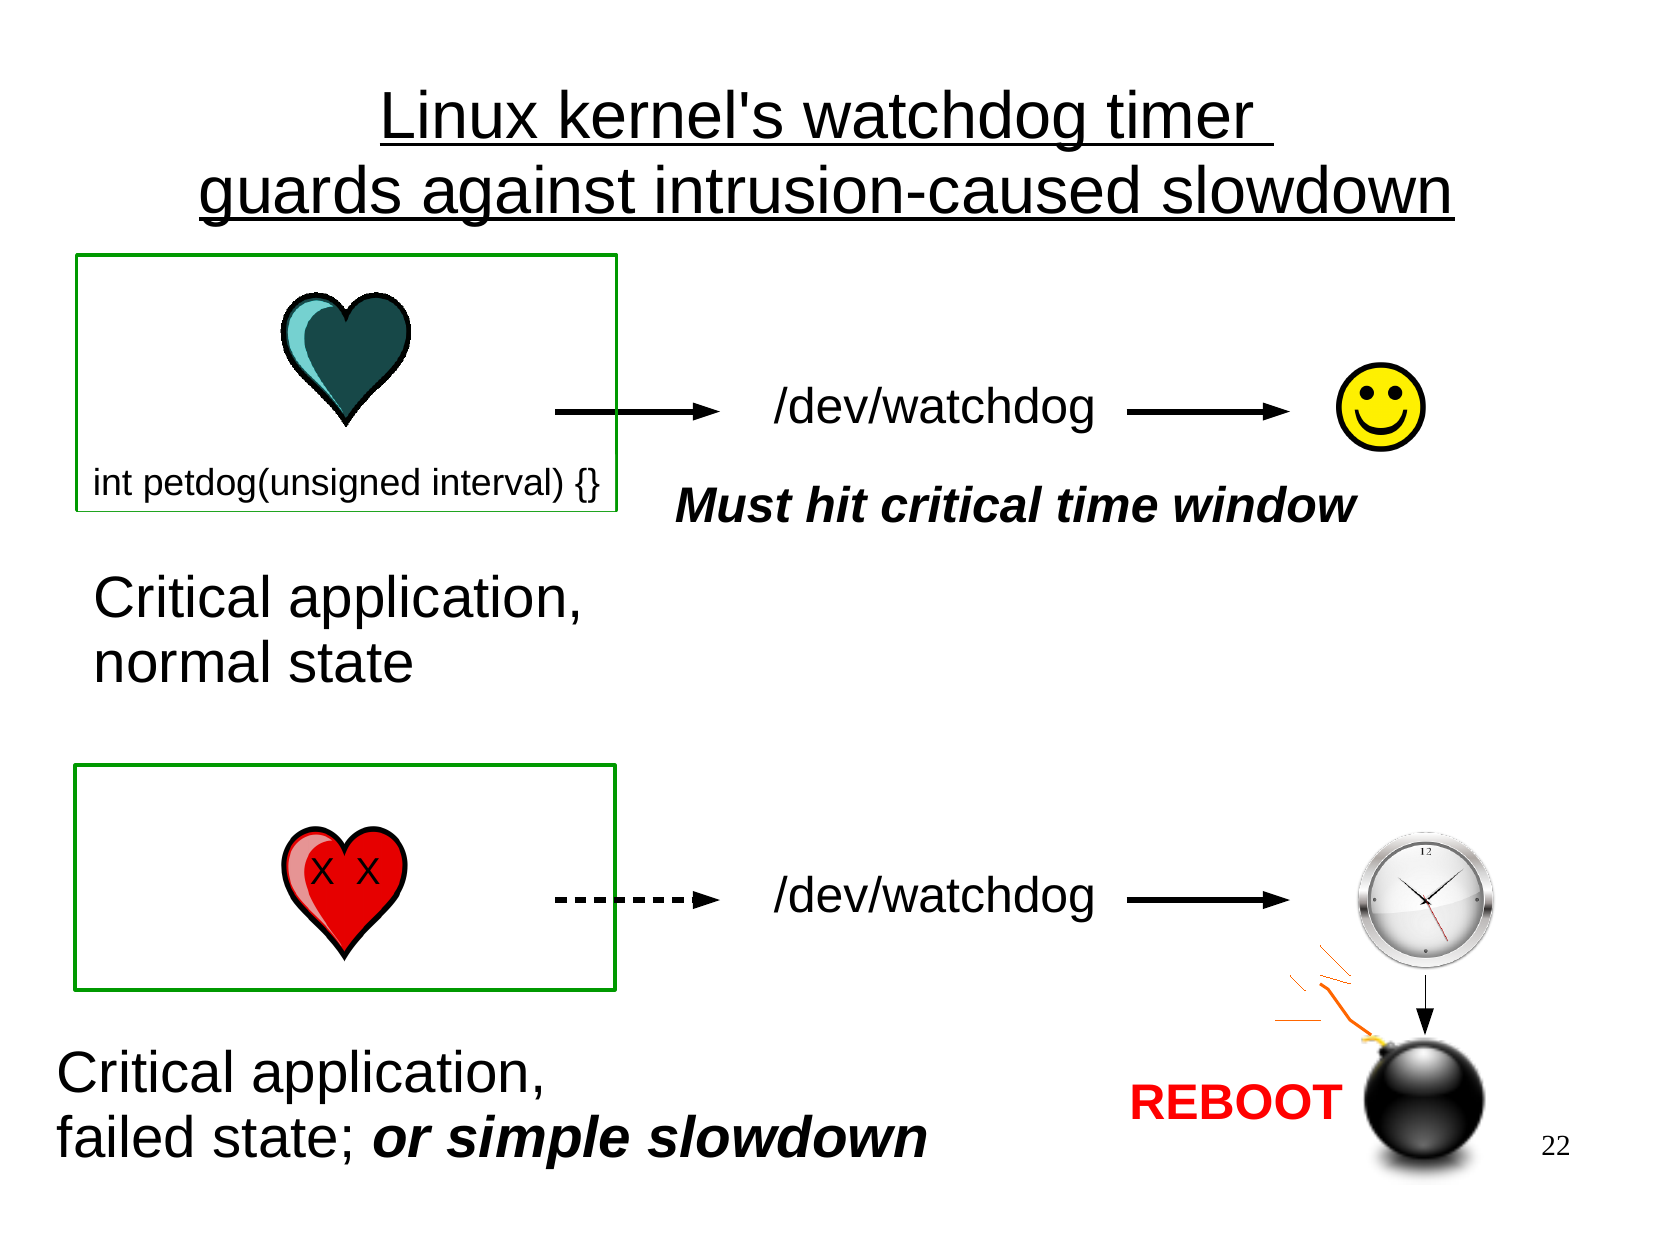

# Linux kernel's watchdog timer guards against intrusion-caused slowdown
/dev/watchdog
int petdog(unsigned interval) {}
Must hit critical time window
Critical application,
normal state
X X
/dev/watchdog
Critical application,
failed state; or simple slowdown
REBOOT
22